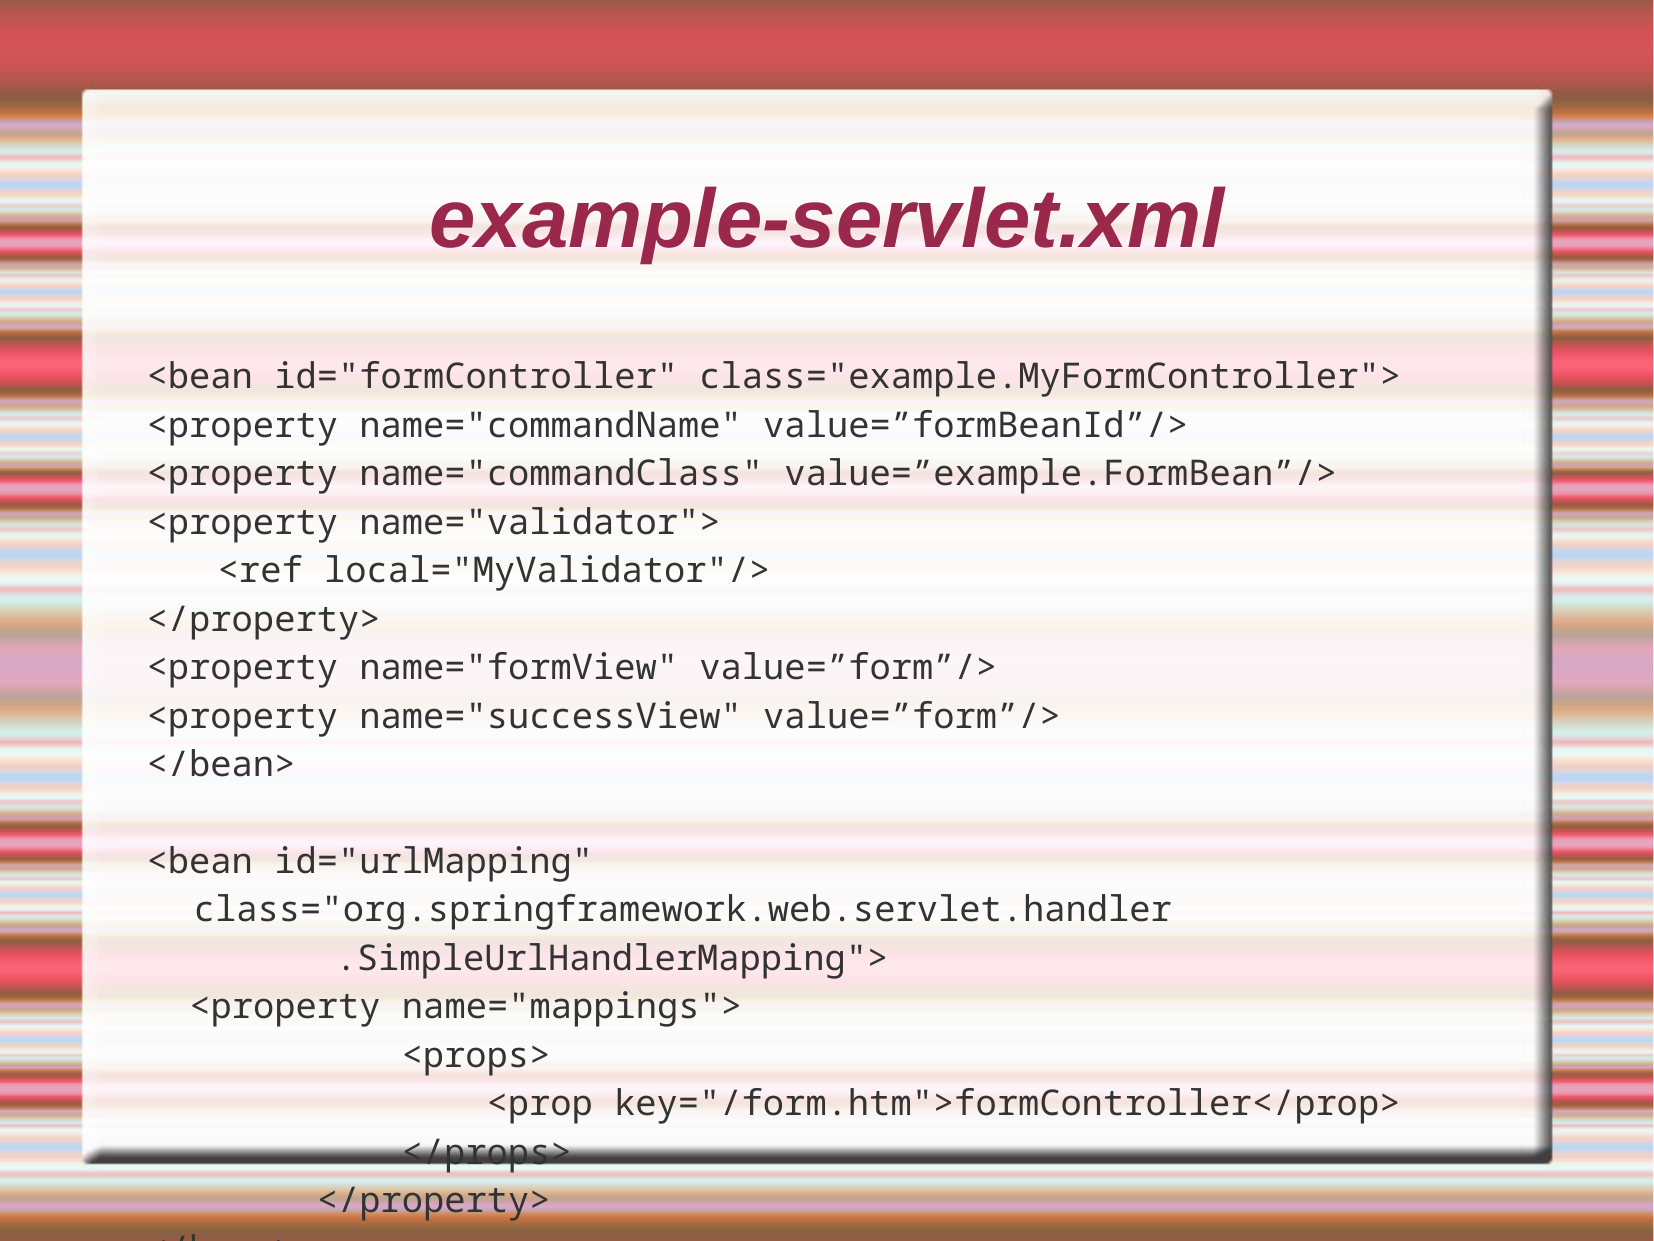

# example-servlet.xml
<bean id="formController" class="example.MyFormController">
<property name="commandName" value=”formBeanId”/>
<property name="commandClass" value=”example.FormBean”/>
<property name="validator">
<ref local="MyValidator"/>
</property>
<property name="formView" value=”form”/>
<property name="successView" value=”form”/>
</bean>
<bean id="urlMapping"
class="org.springframework.web.servlet.handler
.SimpleUrlHandlerMapping">
 <property name="mappings">
 <props>
 <prop key="/form.htm">formController</prop>
 </props>
 </property>
</bean>